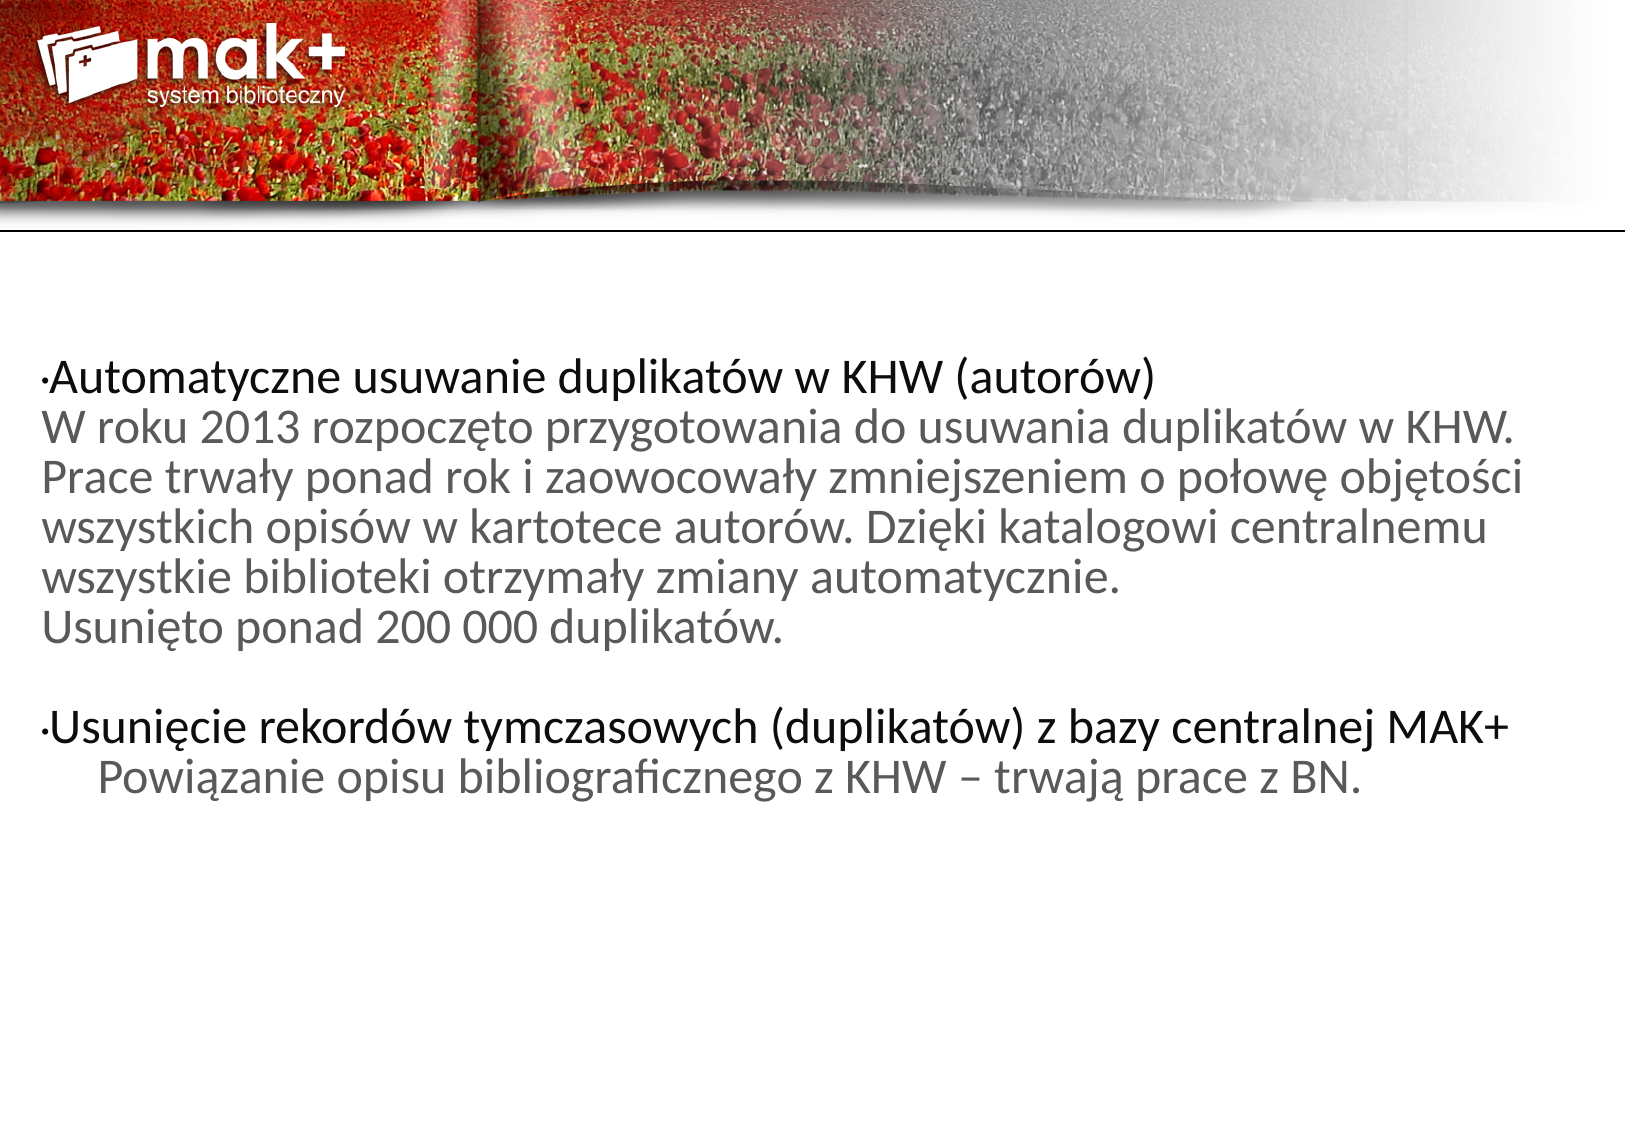

Automatyczne usuwanie duplikatów w KHW (autorów)
W roku 2013 rozpoczęto przygotowania do usuwania duplikatów w KHW. Prace trwały ponad rok i zaowocowały zmniejszeniem o połowę objętości wszystkich opisów w kartotece autorów. Dzięki katalogowi centralnemu wszystkie biblioteki otrzymały zmiany automatycznie.
Usunięto ponad 200 000 duplikatów.
Usunięcie rekordów tymczasowych (duplikatów) z bazy centralnej MAK+
 Powiązanie opisu bibliograficznego z KHW – trwają prace z BN.